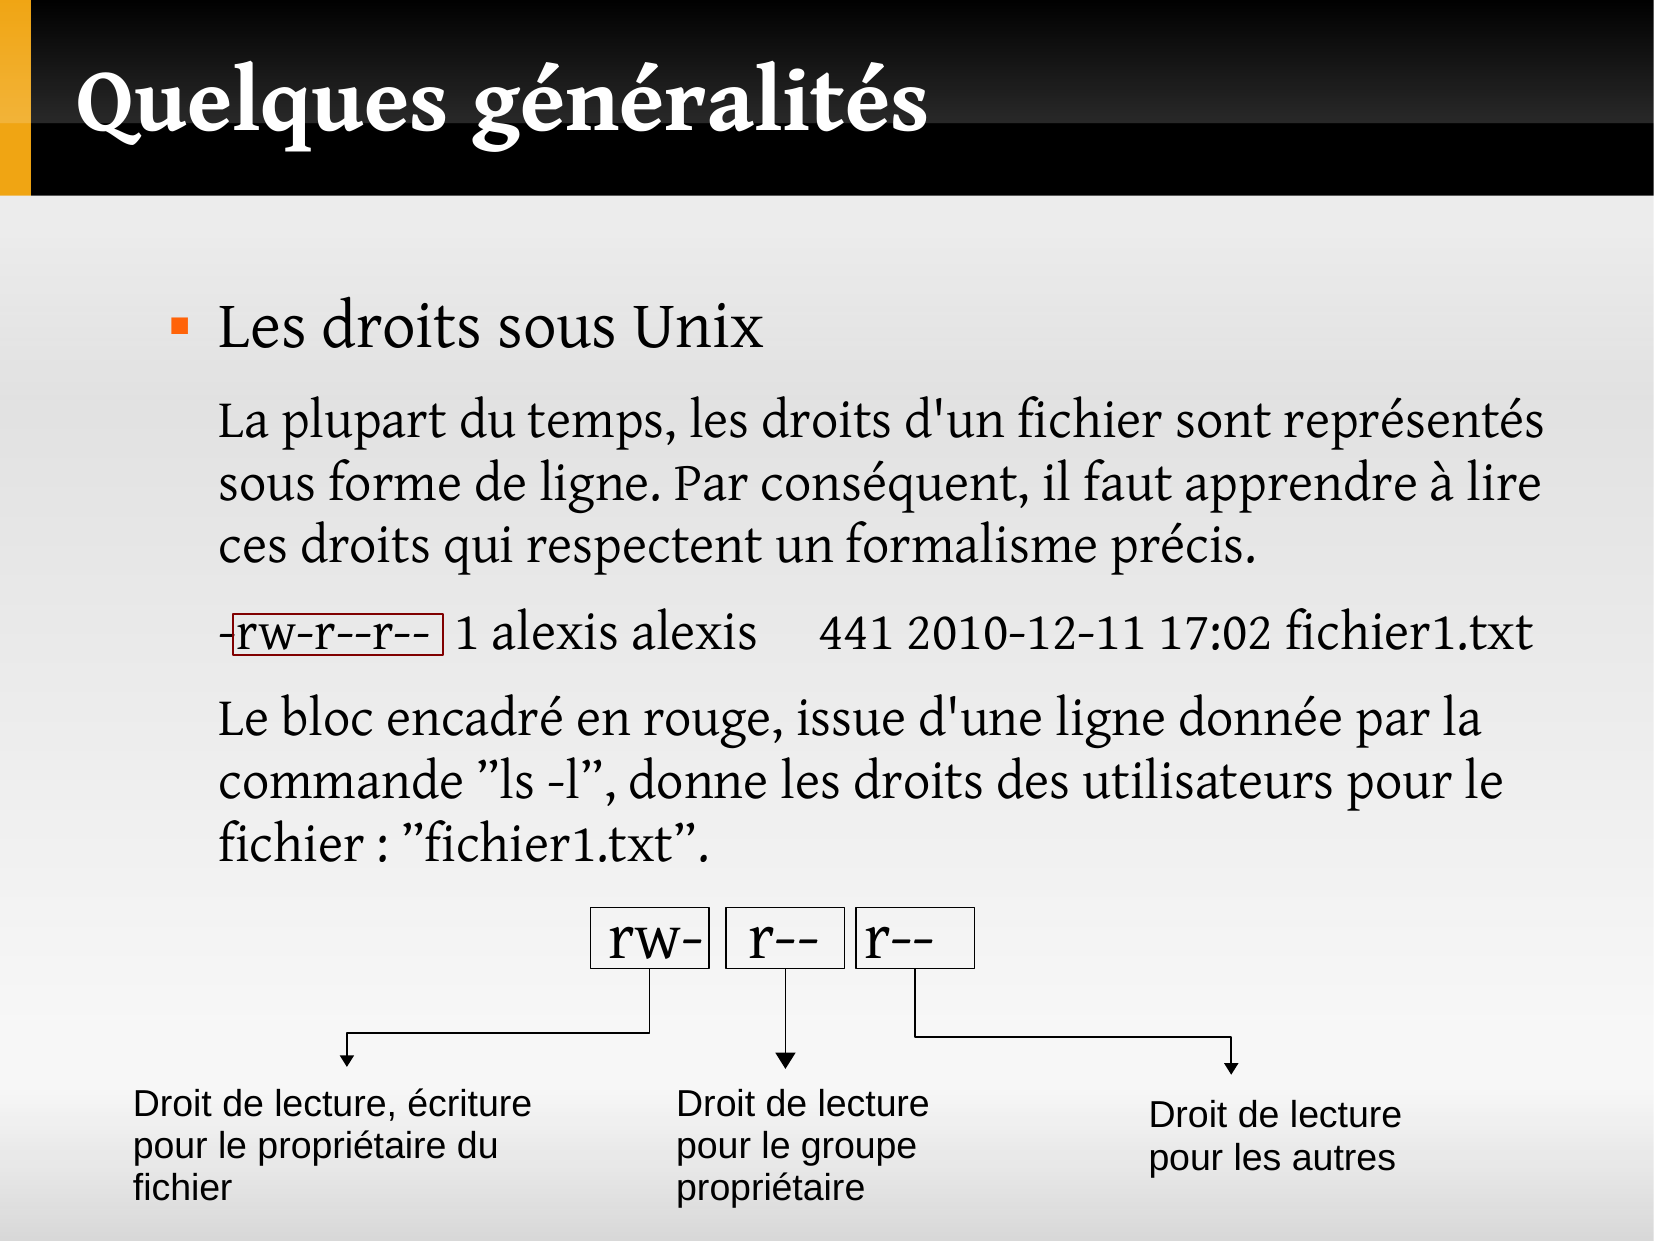

# Quelques généralités
Les droits sous Unix
La plupart du temps, les droits d'un fichier sont représentés sous forme de ligne. Par conséquent, il faut apprendre à lire ces droits qui respectent un formalisme précis.
-rw-r--r-- 1 alexis alexis 441 2010-12-11 17:02 fichier1.txt
Le bloc encadré en rouge, issue d'une ligne donnée par la commande ”ls -l”, donne les droits des utilisateurs pour le fichier : ”fichier1.txt”.
rw- r-- r--
Droit de lecture, écriture pour le propriétaire du
fichier
Droit de lecture pour le groupe propriétaire
Droit de lecture pour les autres